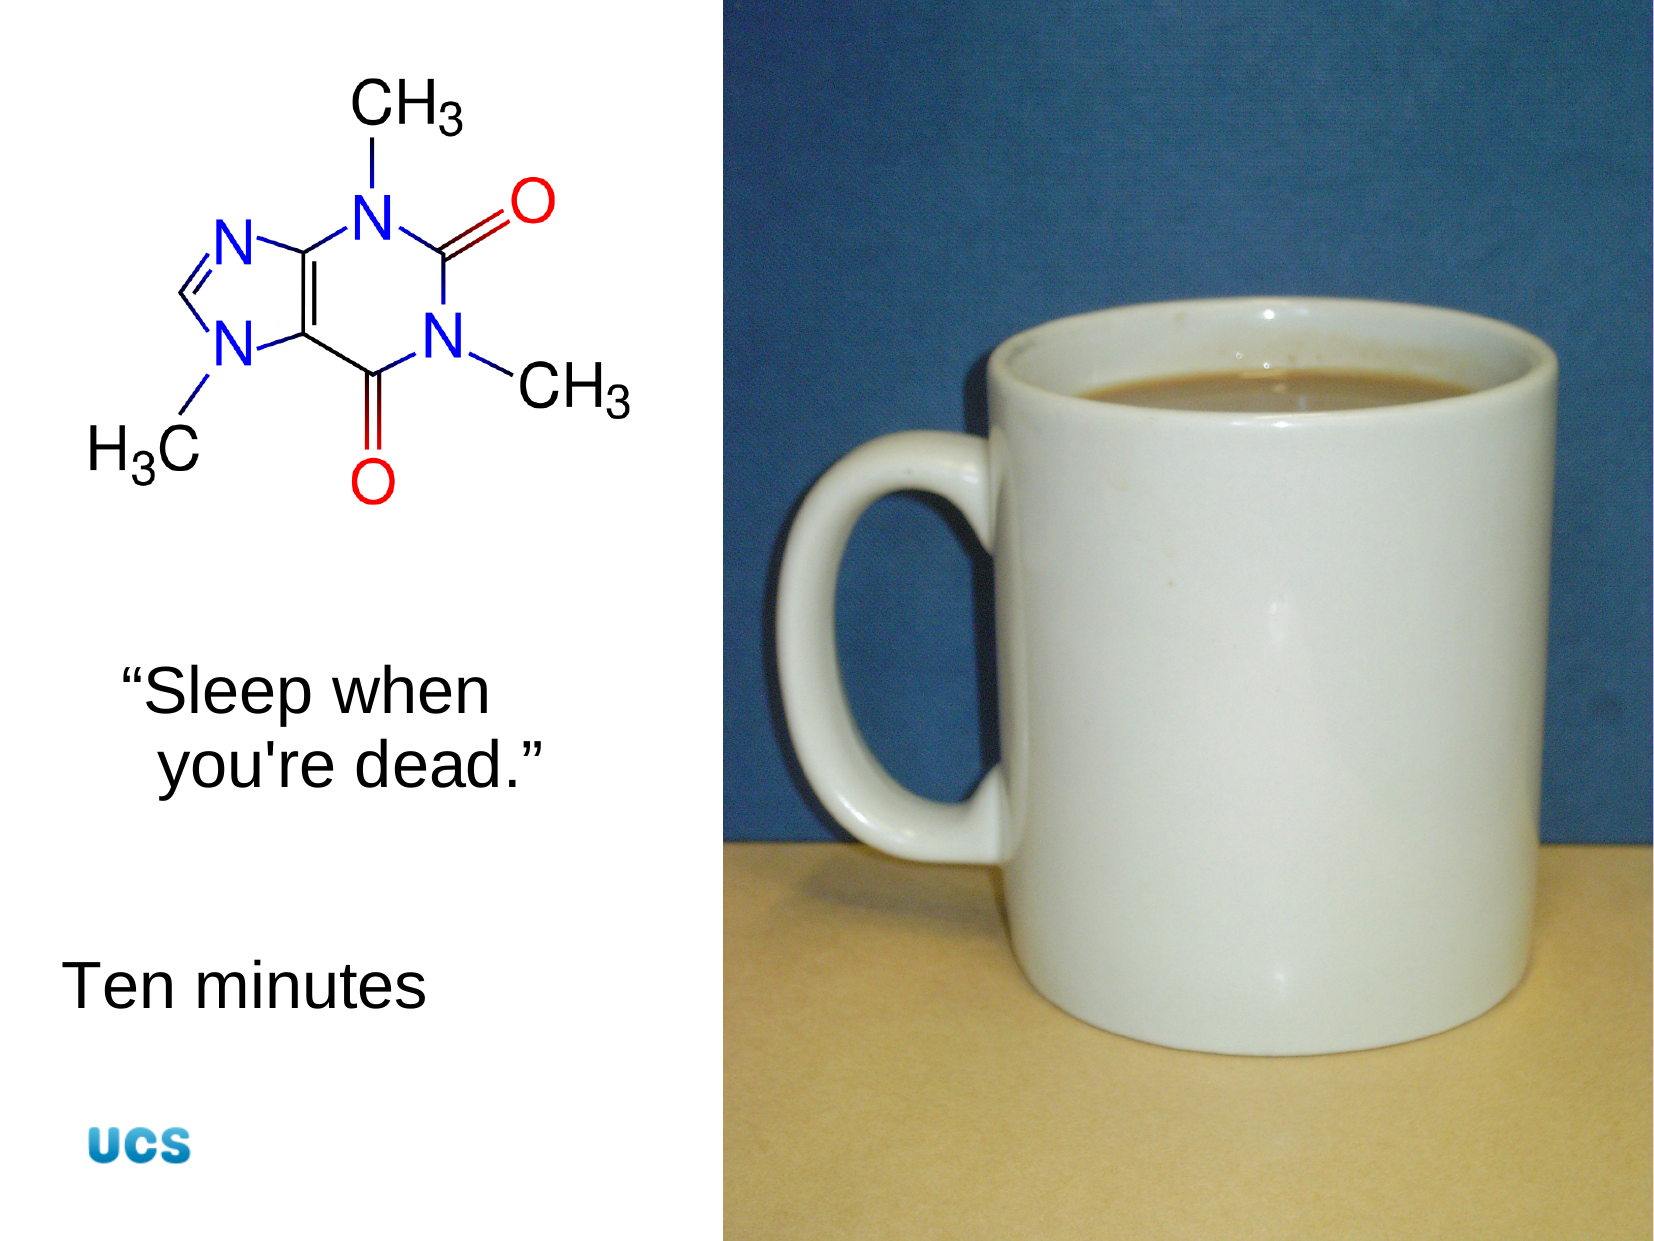

“Sleep when
	you're dead.”
Ten minutes
35